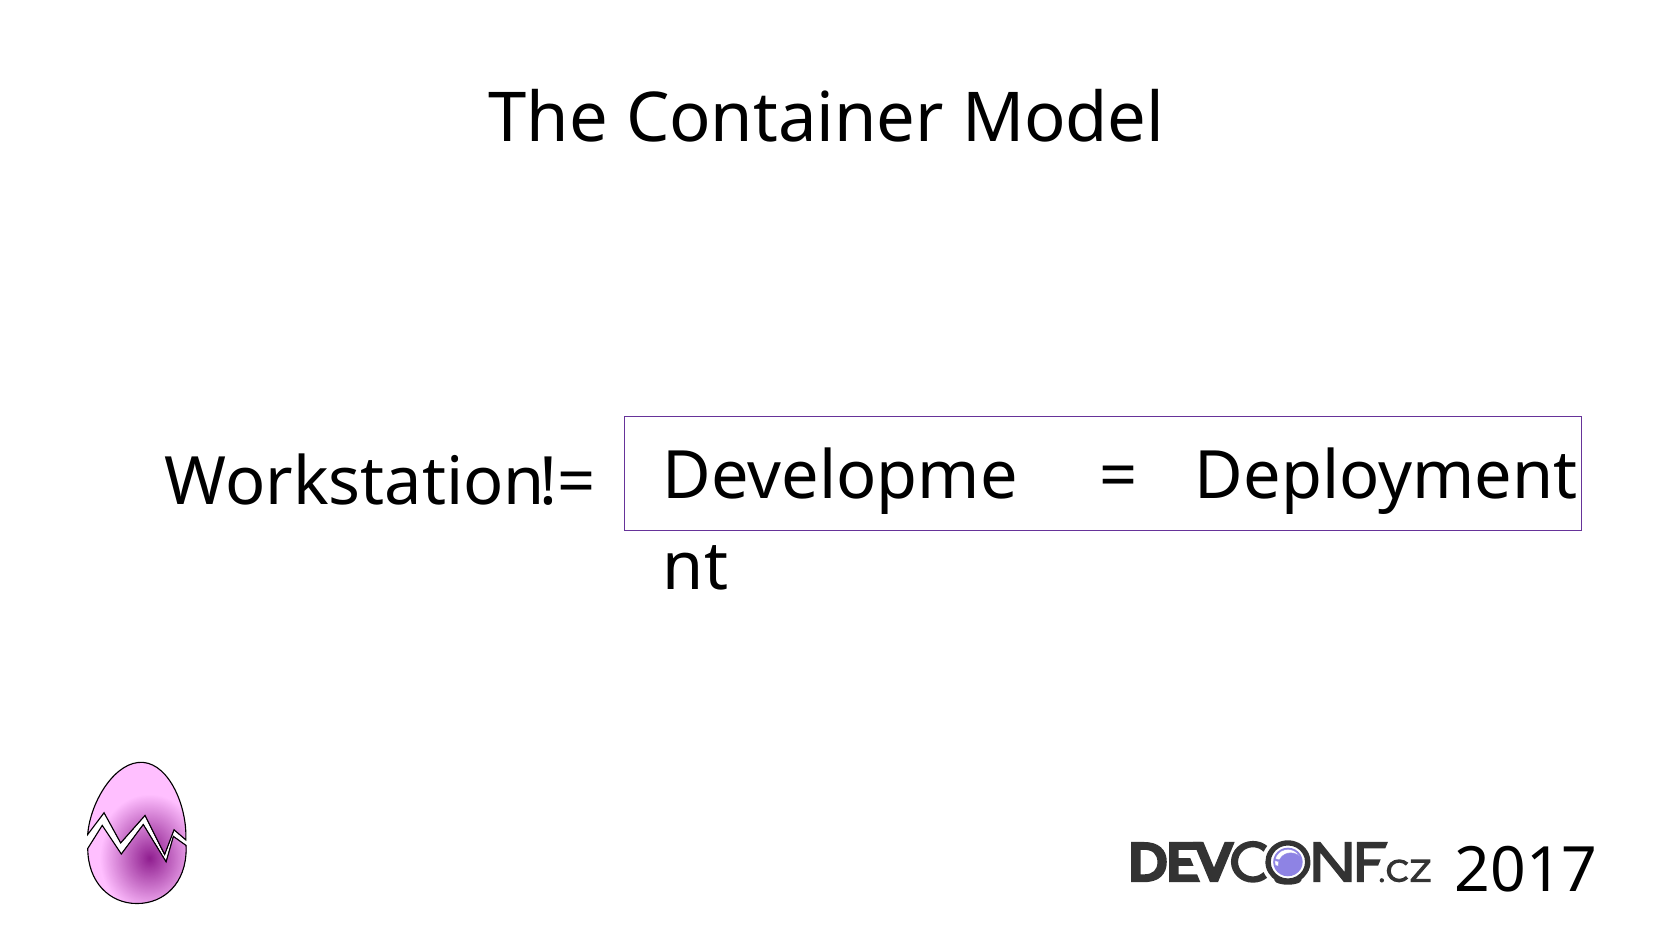

# The Container Model
Development
=
Deployment
Workstation
!=